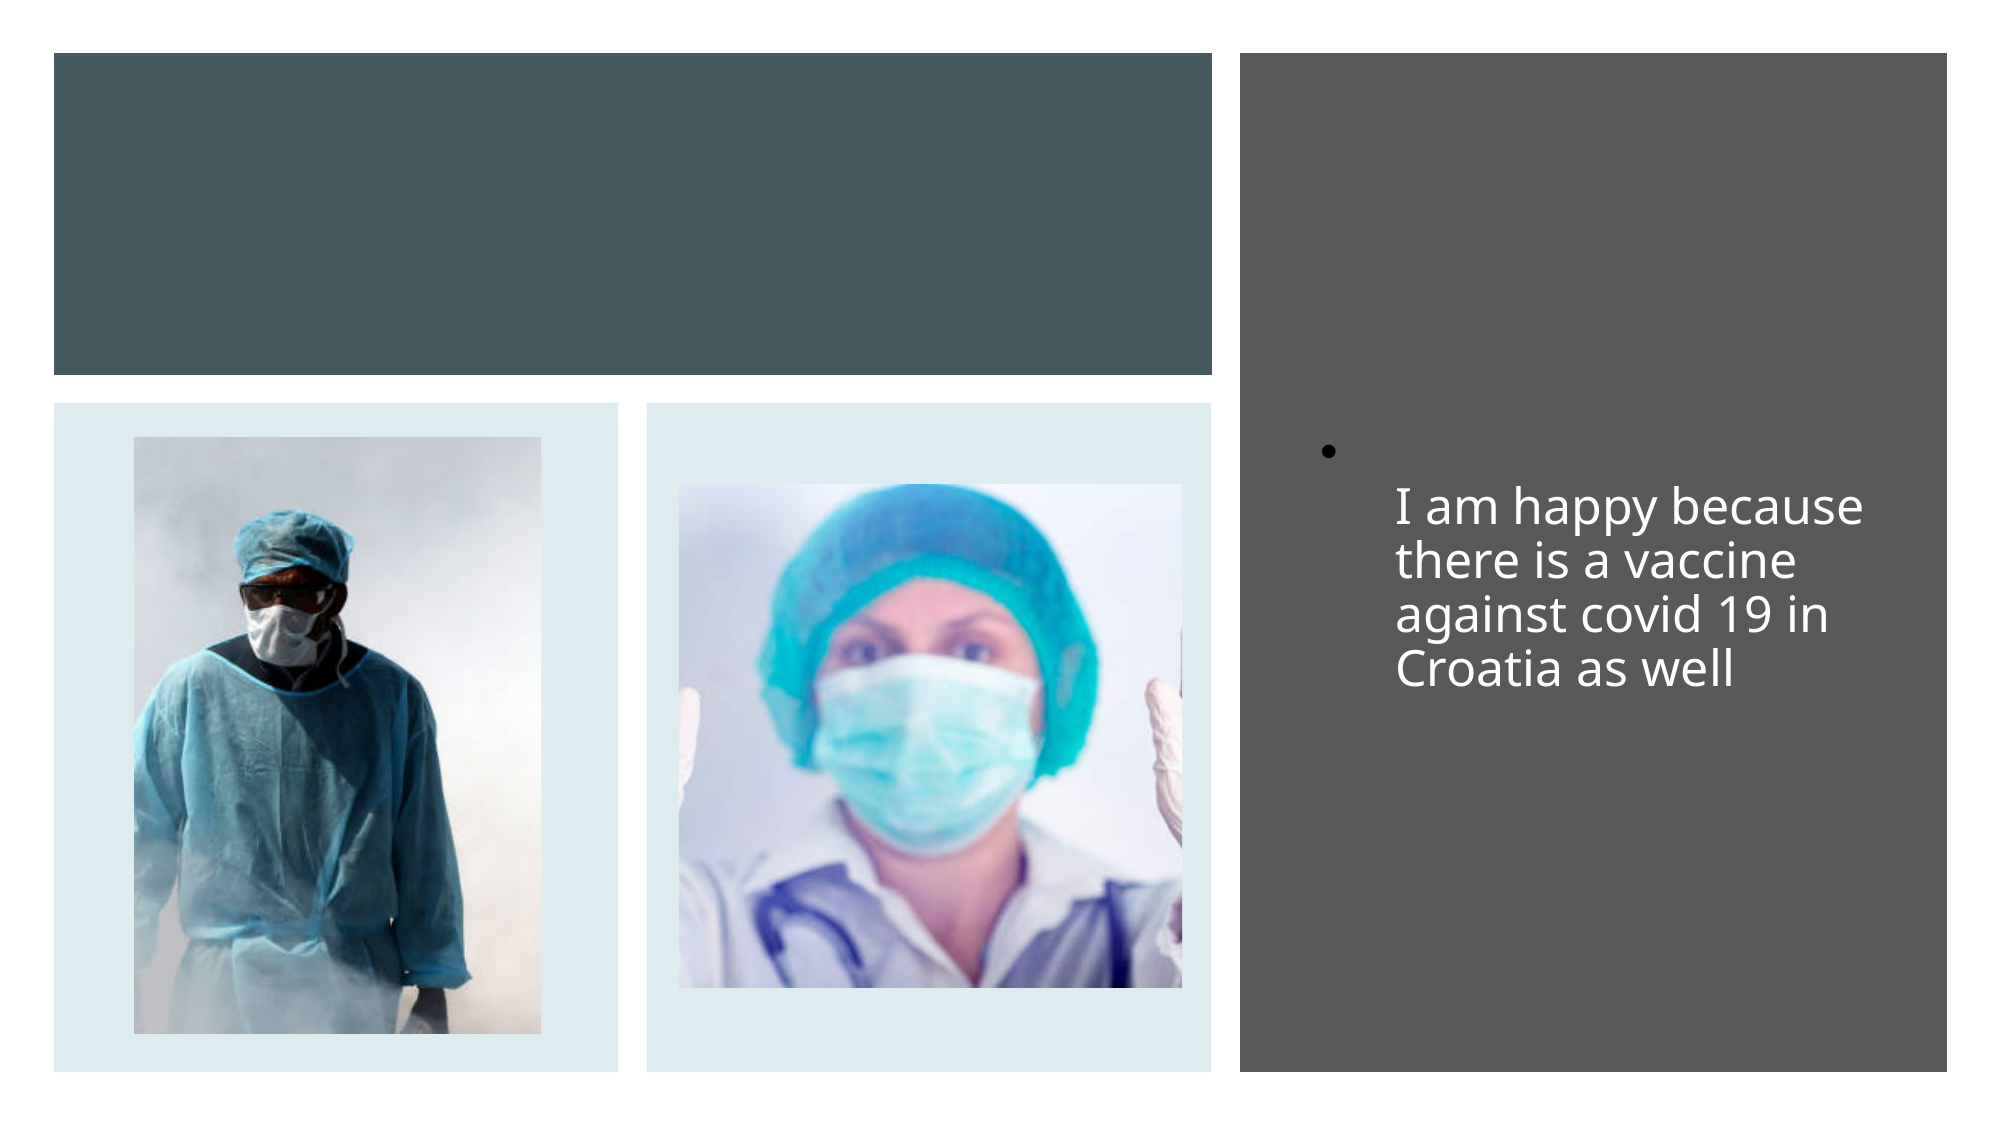

#
I am happy because there is a vaccine against covid 19 in Croatia as well